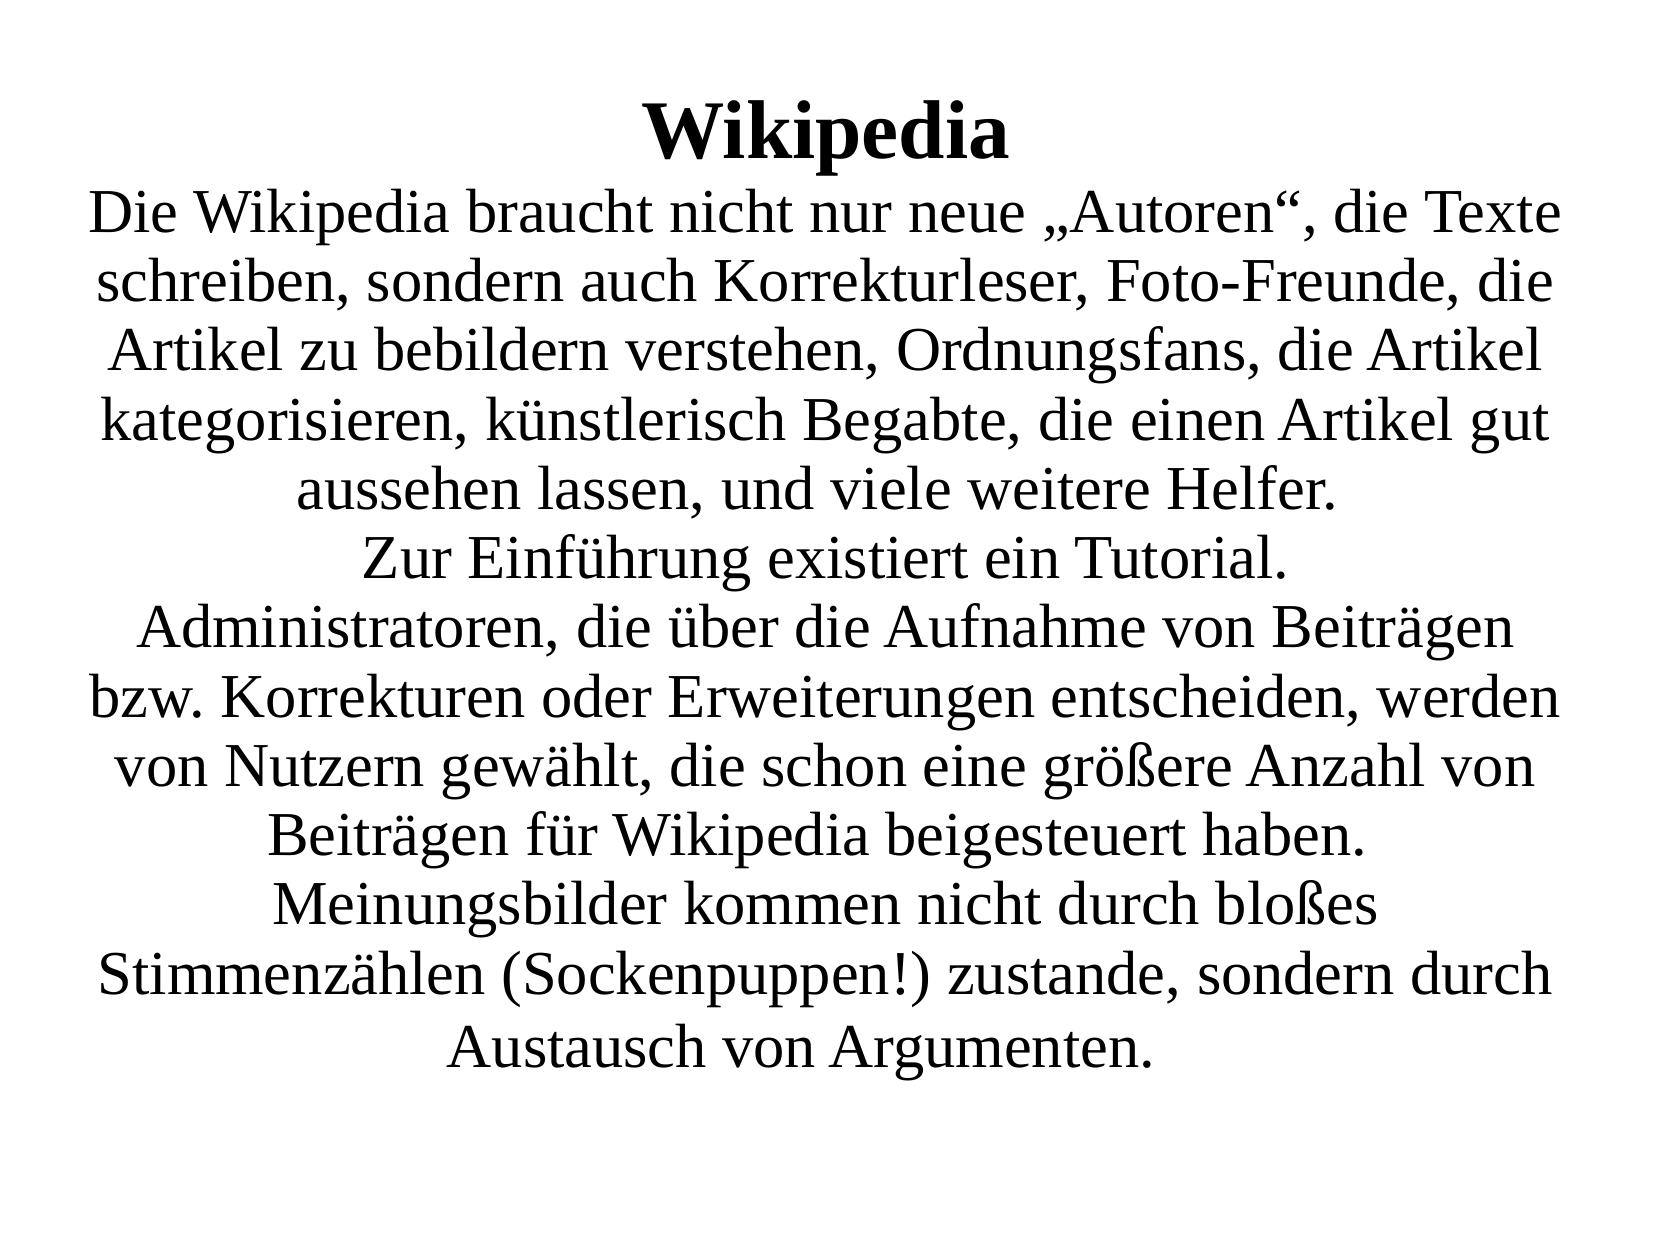

Wikipedia
Die Wikipedia braucht nicht nur neue „Autoren“, die Texte schreiben, sondern auch Korrekturleser, Foto-Freunde, die Artikel zu bebildern verstehen, Ordnungsfans, die Artikel kategorisieren, künstlerisch Begabte, die einen Artikel gut aussehen lassen, und viele weitere Helfer.
Zur Einführung existiert ein Tutorial.
Administratoren, die über die Aufnahme von Beiträgen bzw. Korrekturen oder Erweiterungen entscheiden, werden von Nutzern gewählt, die schon eine größere Anzahl von Beiträgen für Wikipedia beigesteuert haben.
Meinungsbilder kommen nicht durch bloßes Stimmenzählen (Sockenpuppen!) zustande, sondern durch Austausch von Argumenten.